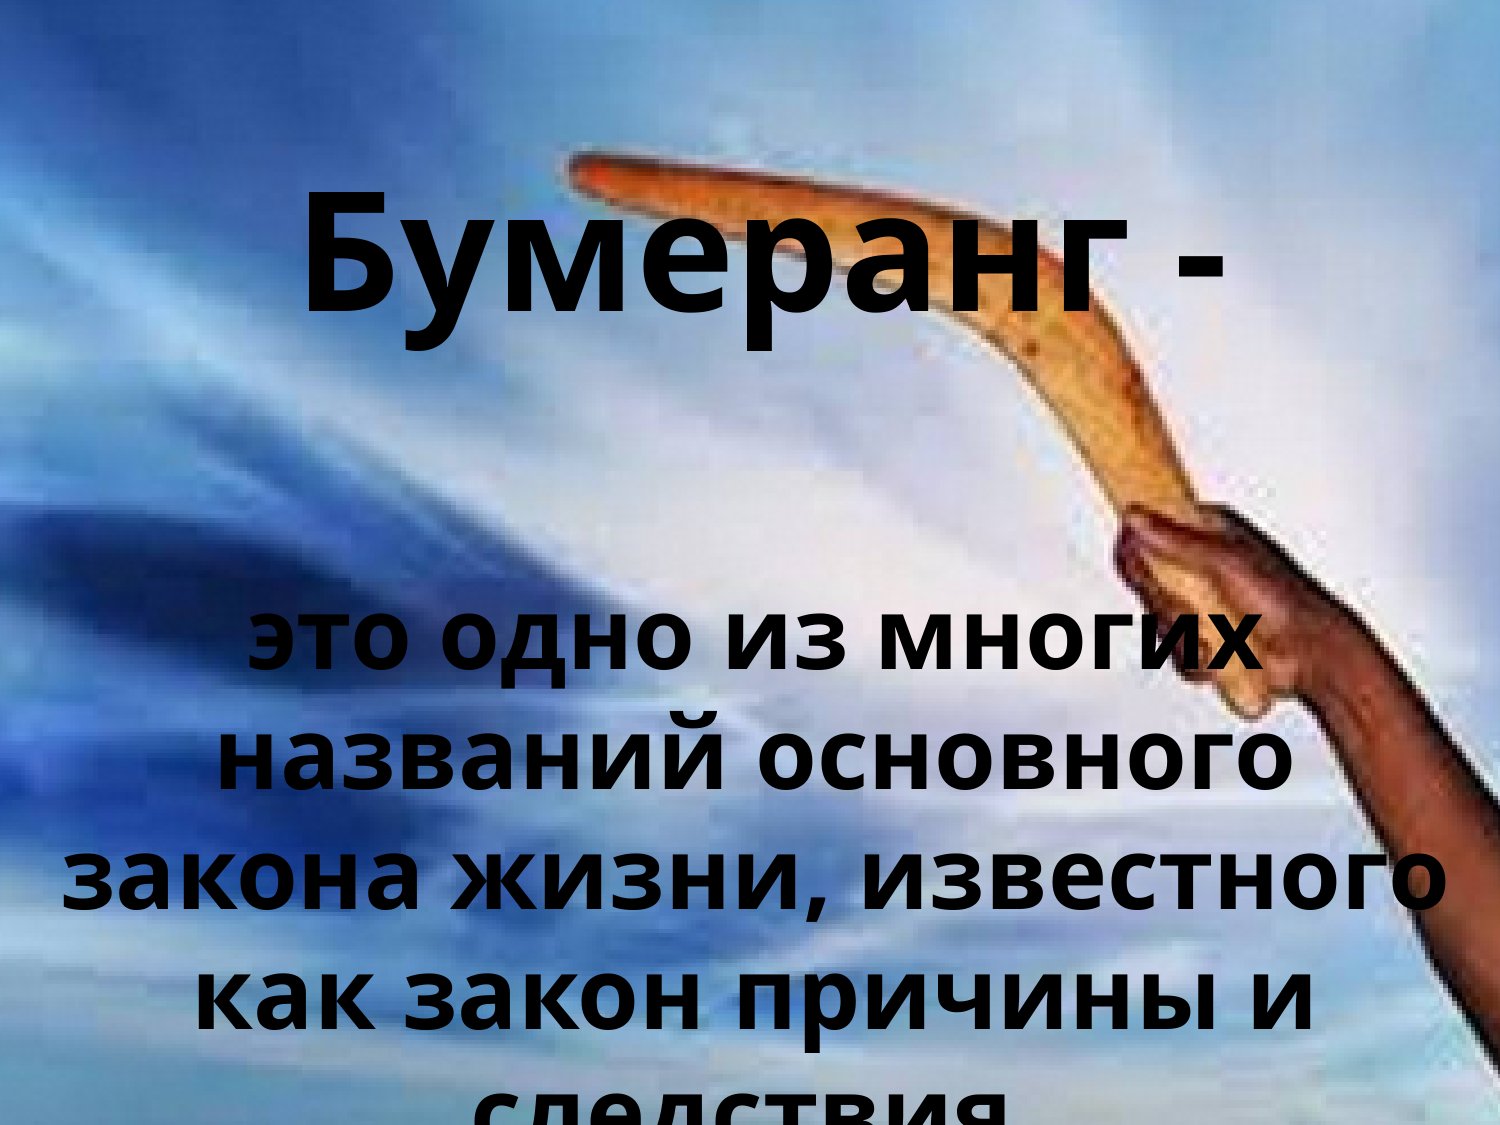

# Бумеранг -
это одно из многих названий основного закона жизни, известного как закон причины и следствия.